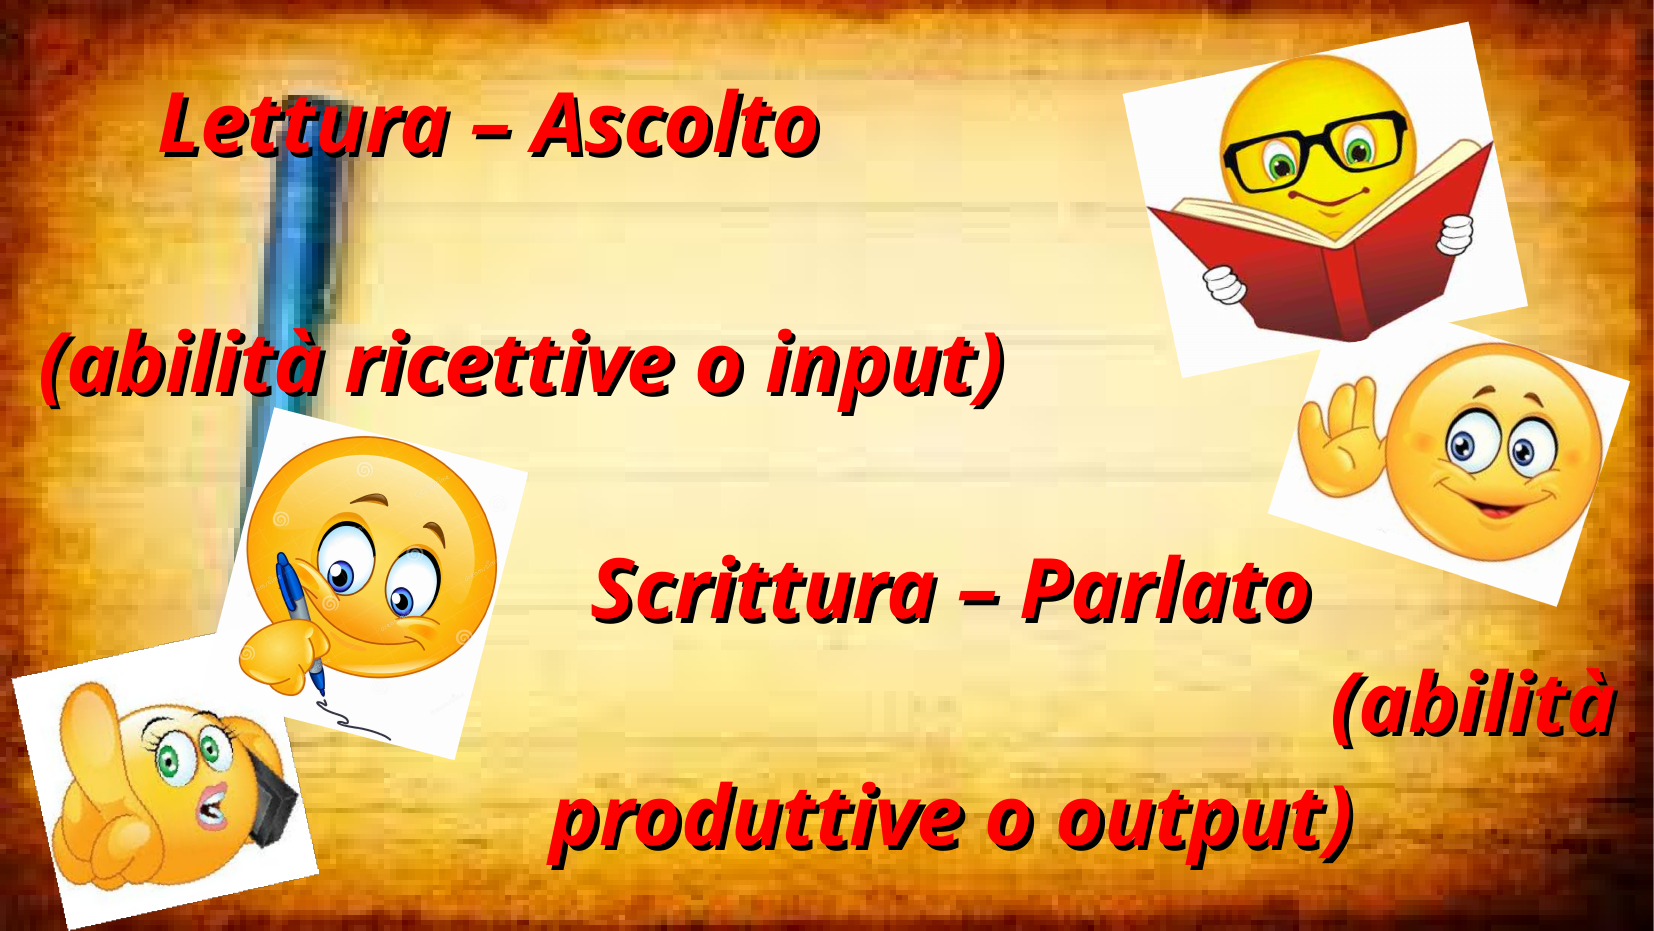

Lettura – Ascolto
(abilità ricettive o input)
# Scrittura – Parlato
 (abilità produttive o output)